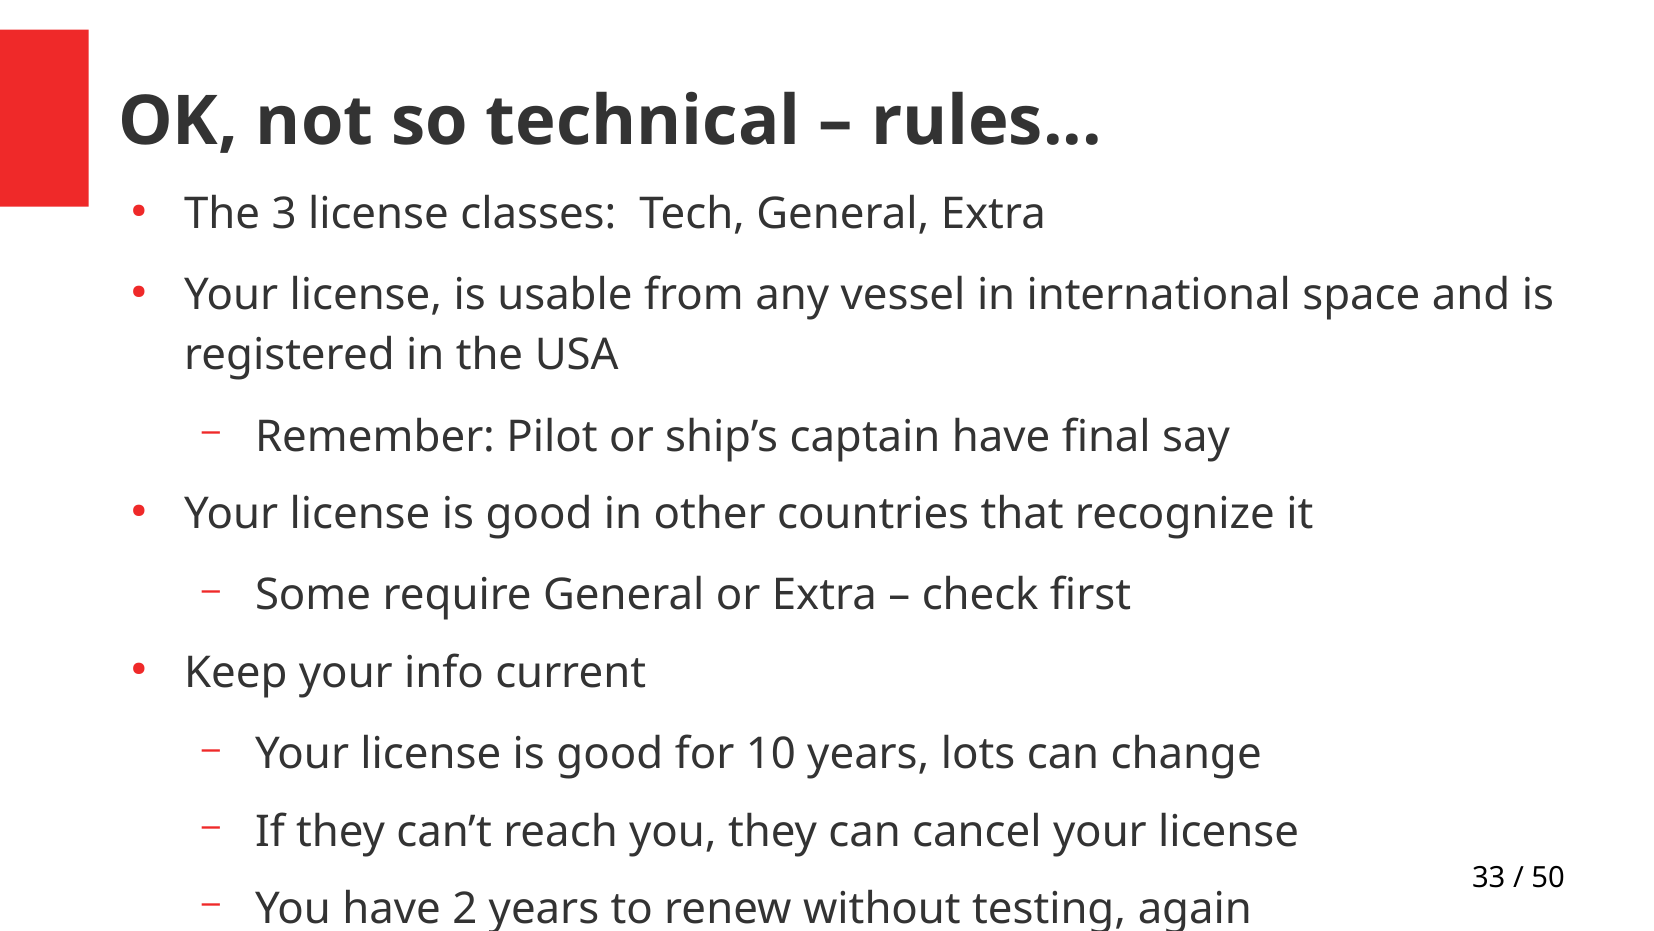

# OK, not so technical – rules...
The 3 license classes: Tech, General, Extra
Your license, is usable from any vessel in international space and is registered in the USA
Remember: Pilot or ship’s captain have final say
Your license is good in other countries that recognize it
Some require General or Extra – check first
Keep your info current
Your license is good for 10 years, lots can change
If they can’t reach you, they can cancel your license
You have 2 years to renew without testing, again
You must renew to transmit
33